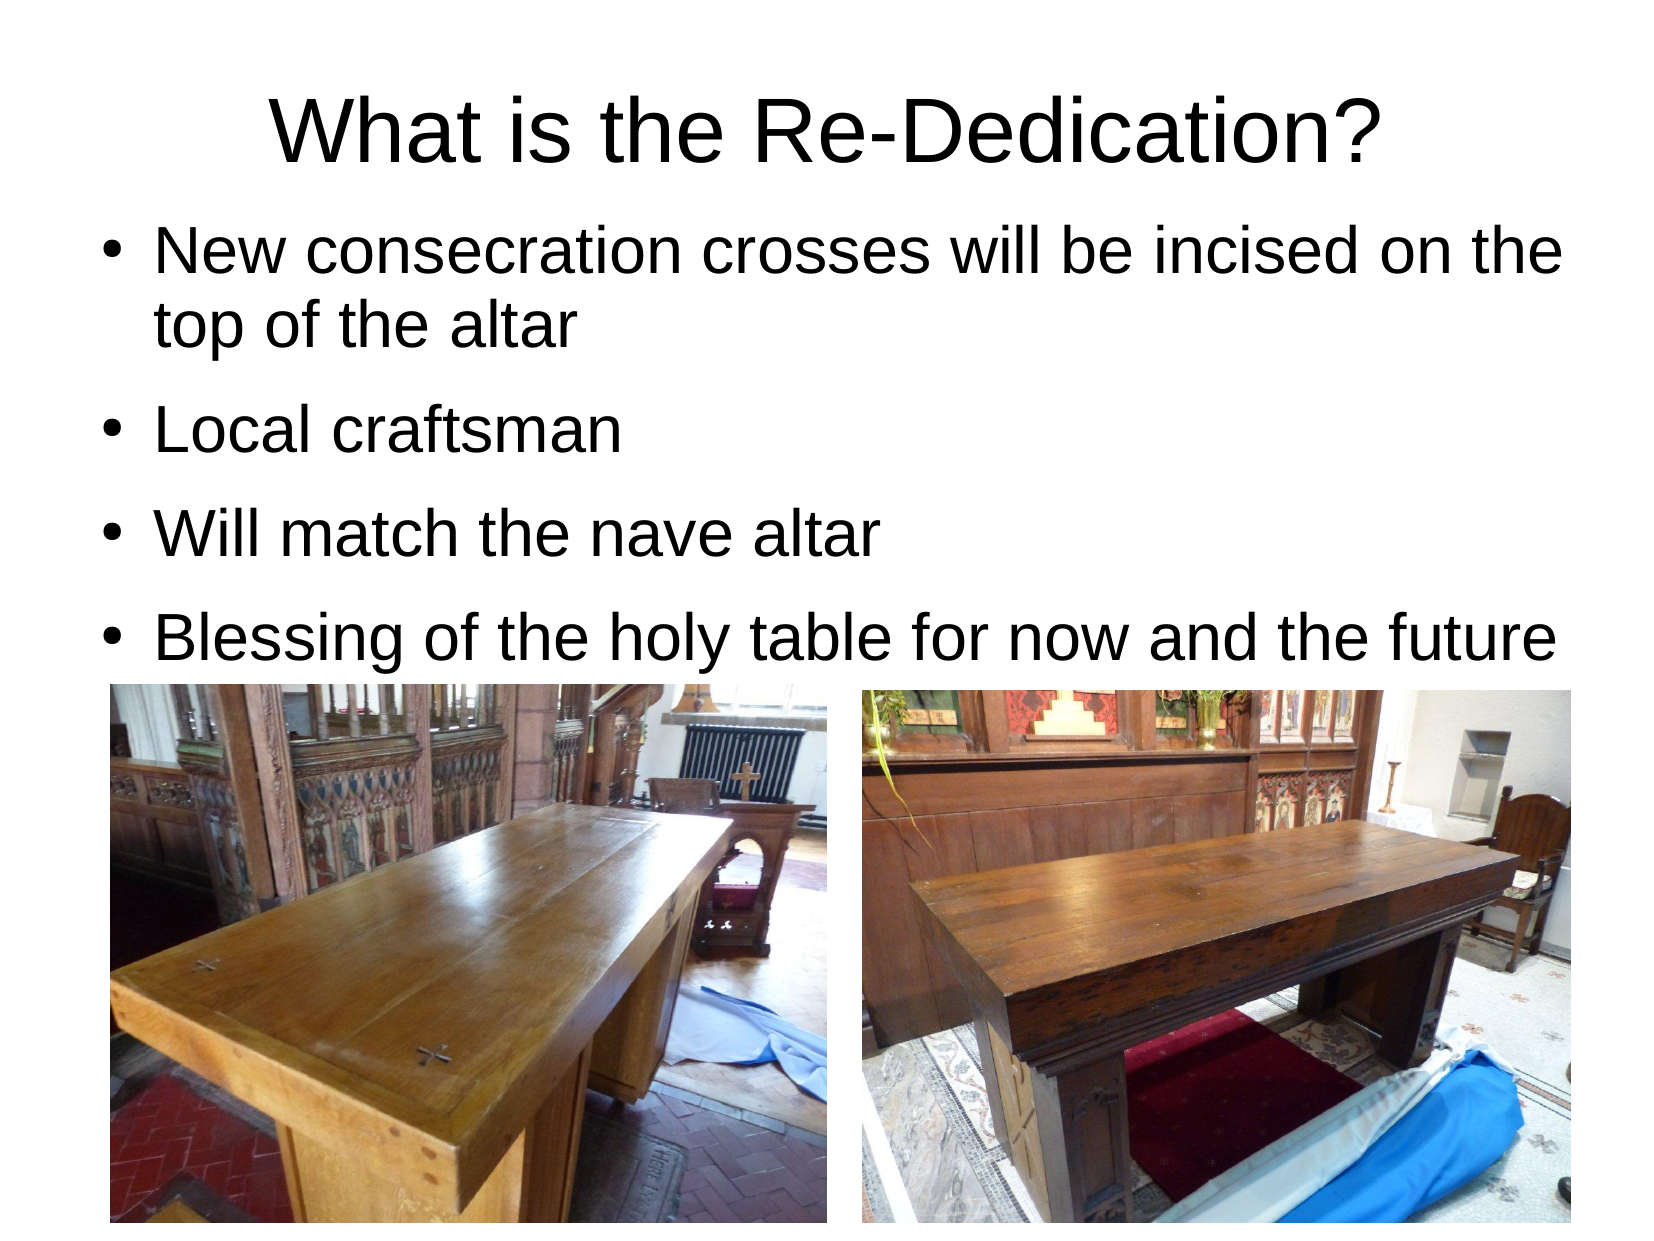

# What is the Re-Dedication?
New consecration crosses will be incised on the top of the altar
Local craftsman
Will match the nave altar
Blessing of the holy table for now and the future